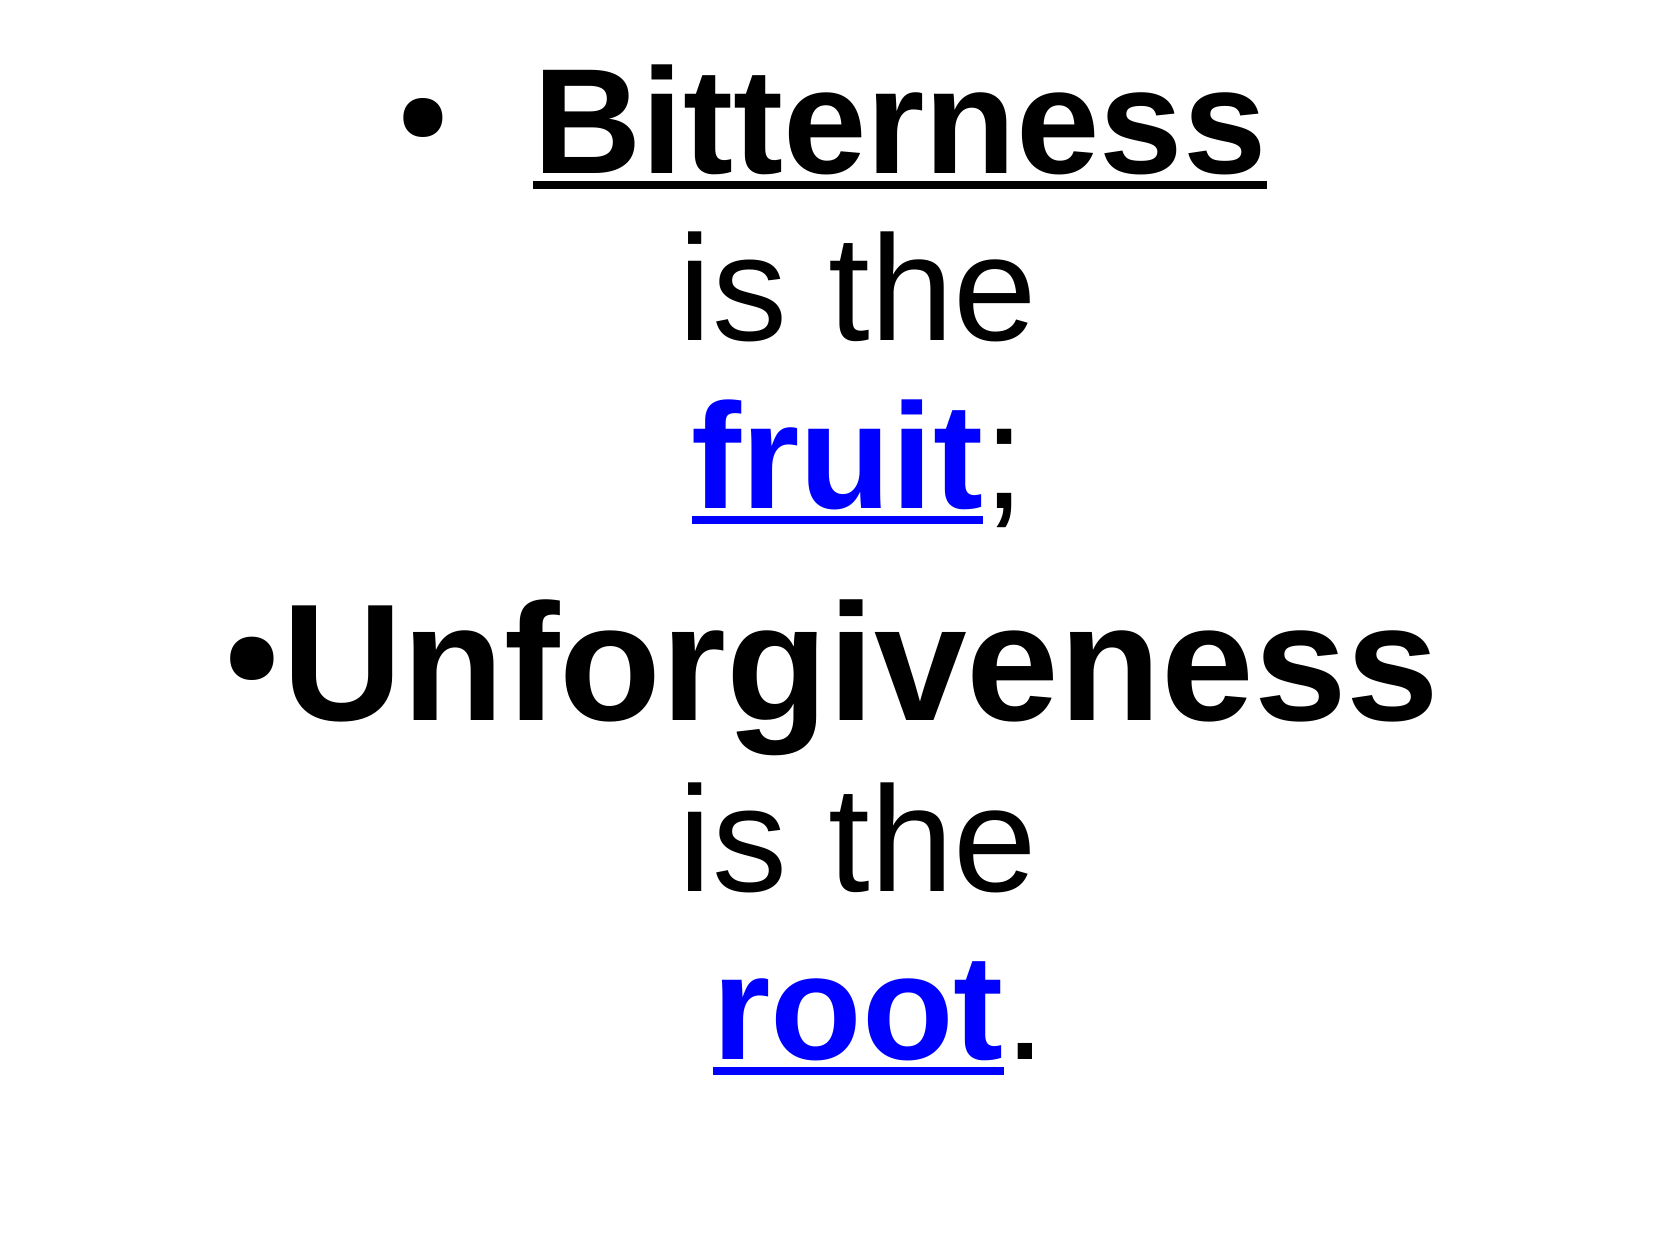

# Bitterness is the fruit;
Unforgiveness
is the
root.